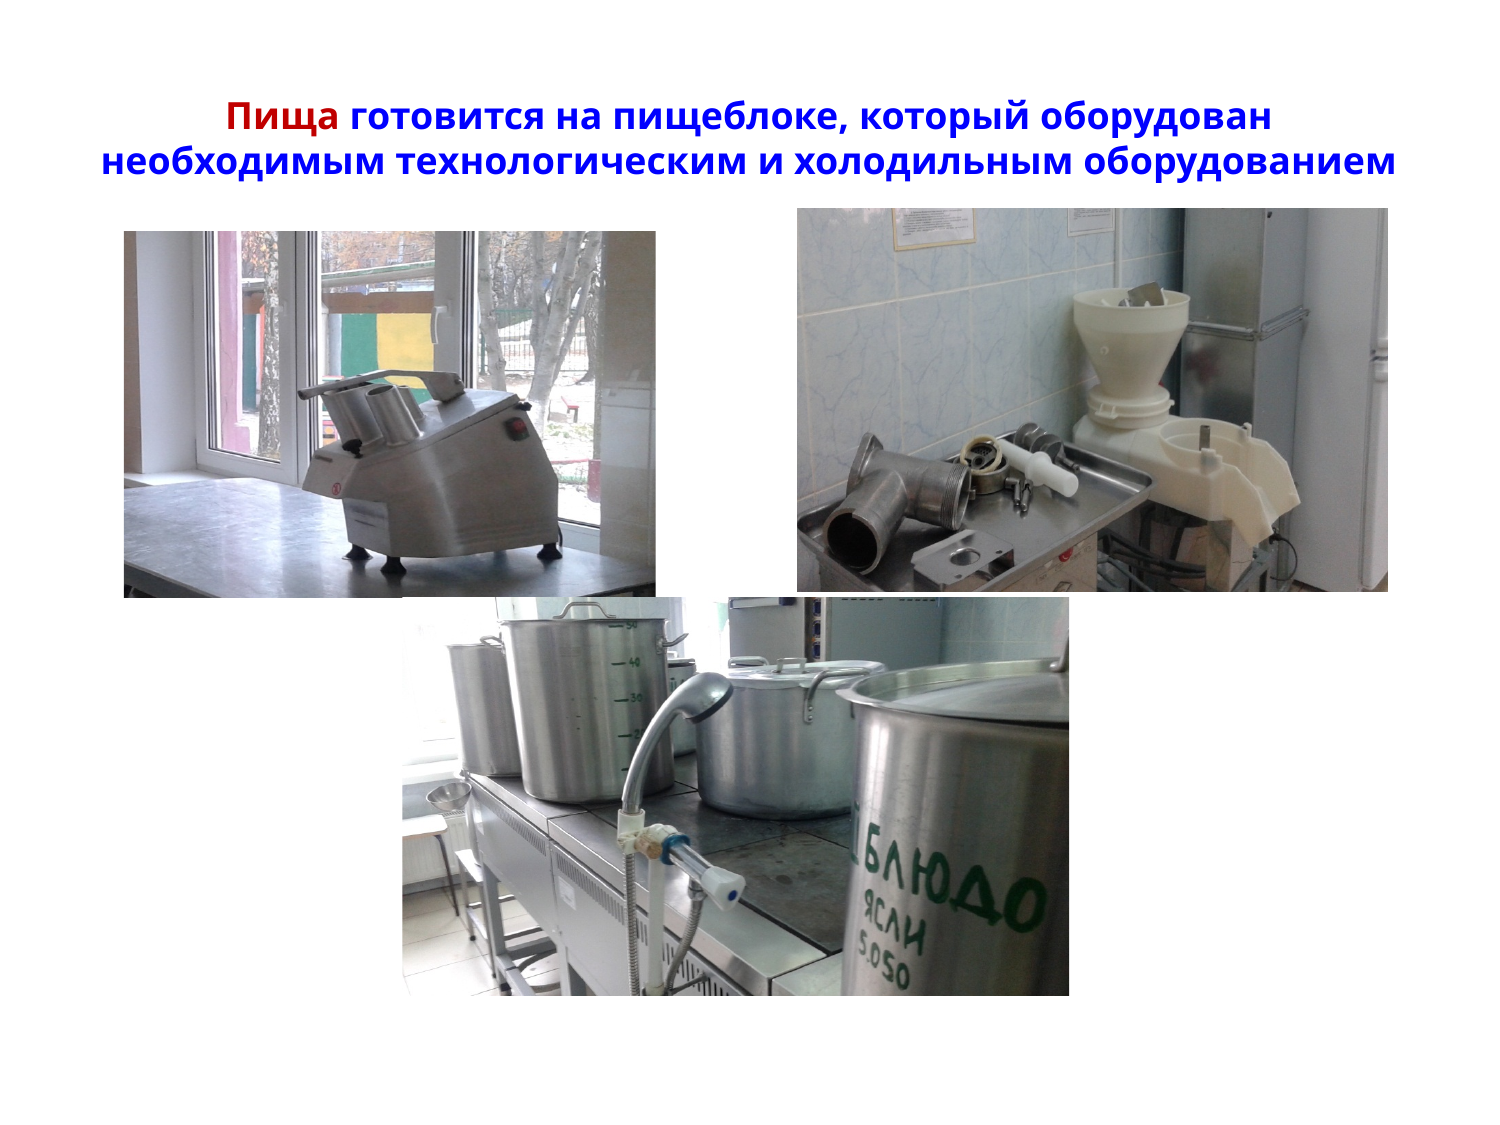

# Пища готовится на пищеблоке, который оборудован необходимым технологическим и холодильным оборудованием